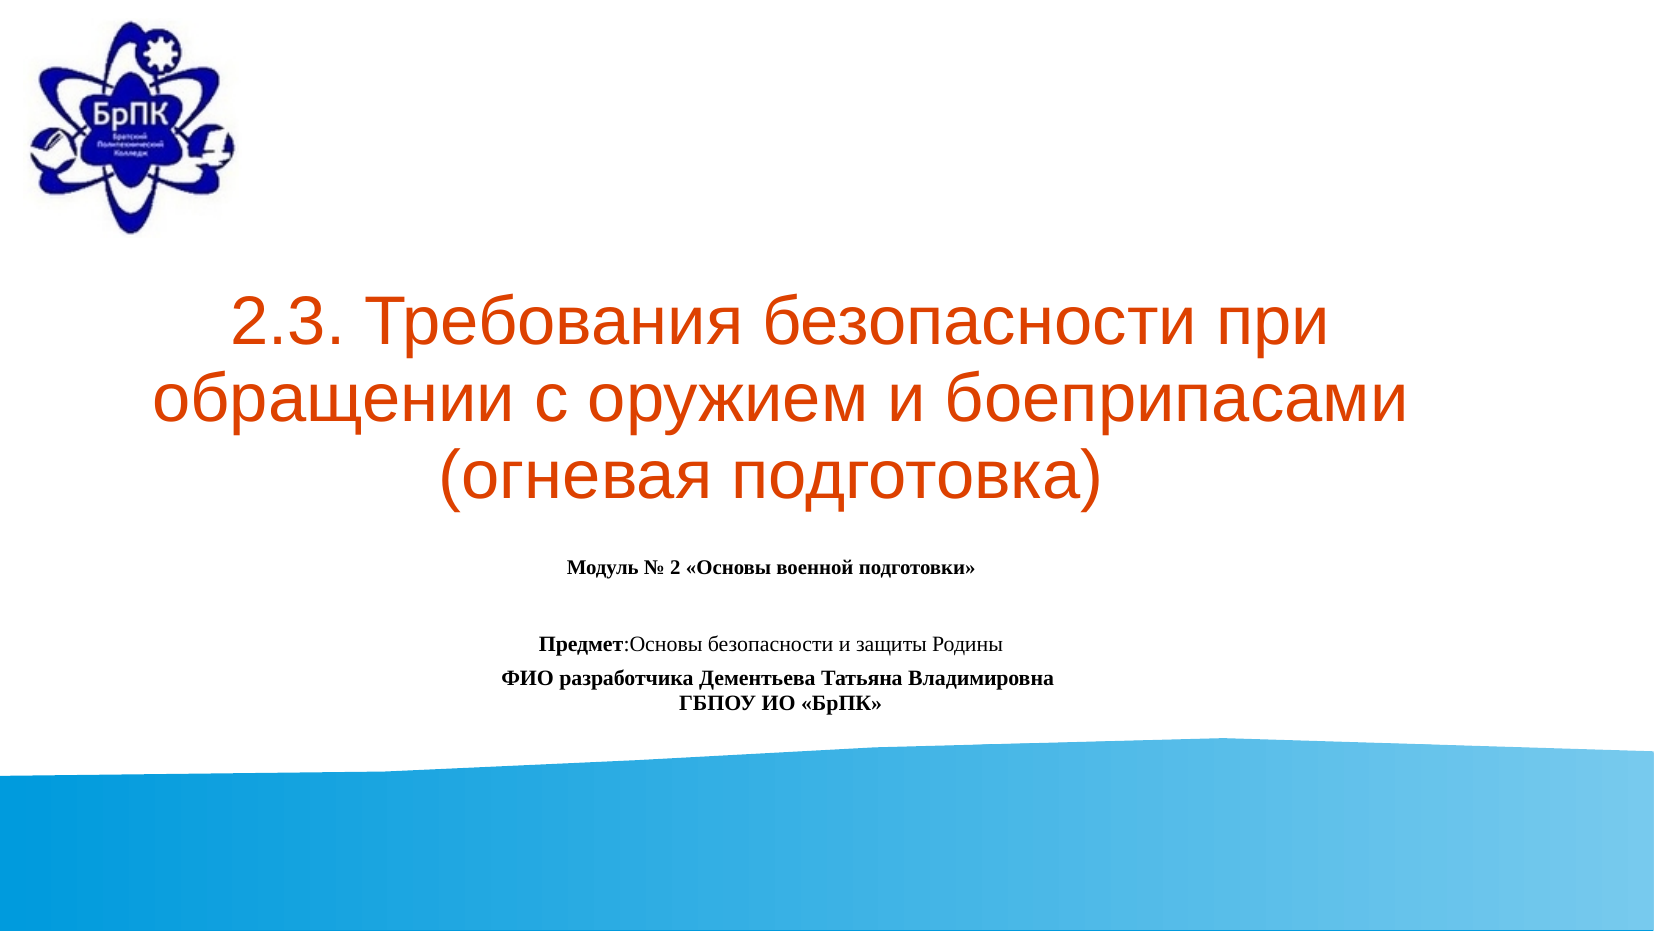

# 2.3. Требования безопасности при обращении с оружием и боеприпасами (огневая подготовка) Модуль № 2 «Основы военной подготовки» Предмет:Основы безопасности и защиты Родины ФИО разработчика Дементьева Татьяна Владимировна ГБПОУ ИО «БрПК»